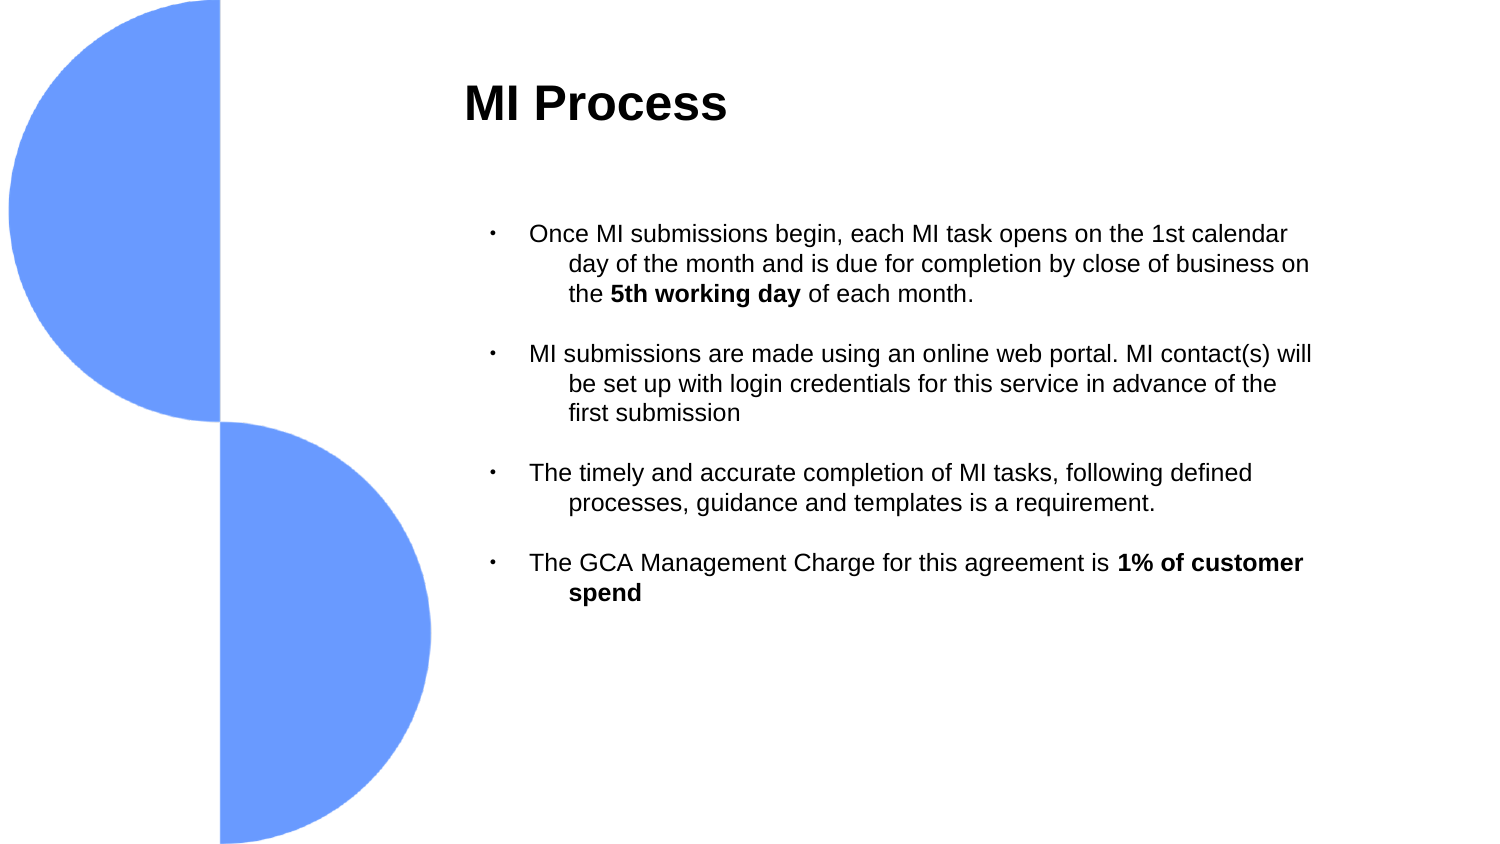

MI Process
# Once MI submissions begin, each MI task opens on the 1st calendar day of the month and is due for completion by close of business on the 5th working day of each month.
MI submissions are made using an online web portal. MI contact(s) will be set up with login credentials for this service in advance of the first submission
The timely and accurate completion of MI tasks, following defined processes, guidance and templates is a requirement.
The GCA Management Charge for this agreement is 1% of customer spend